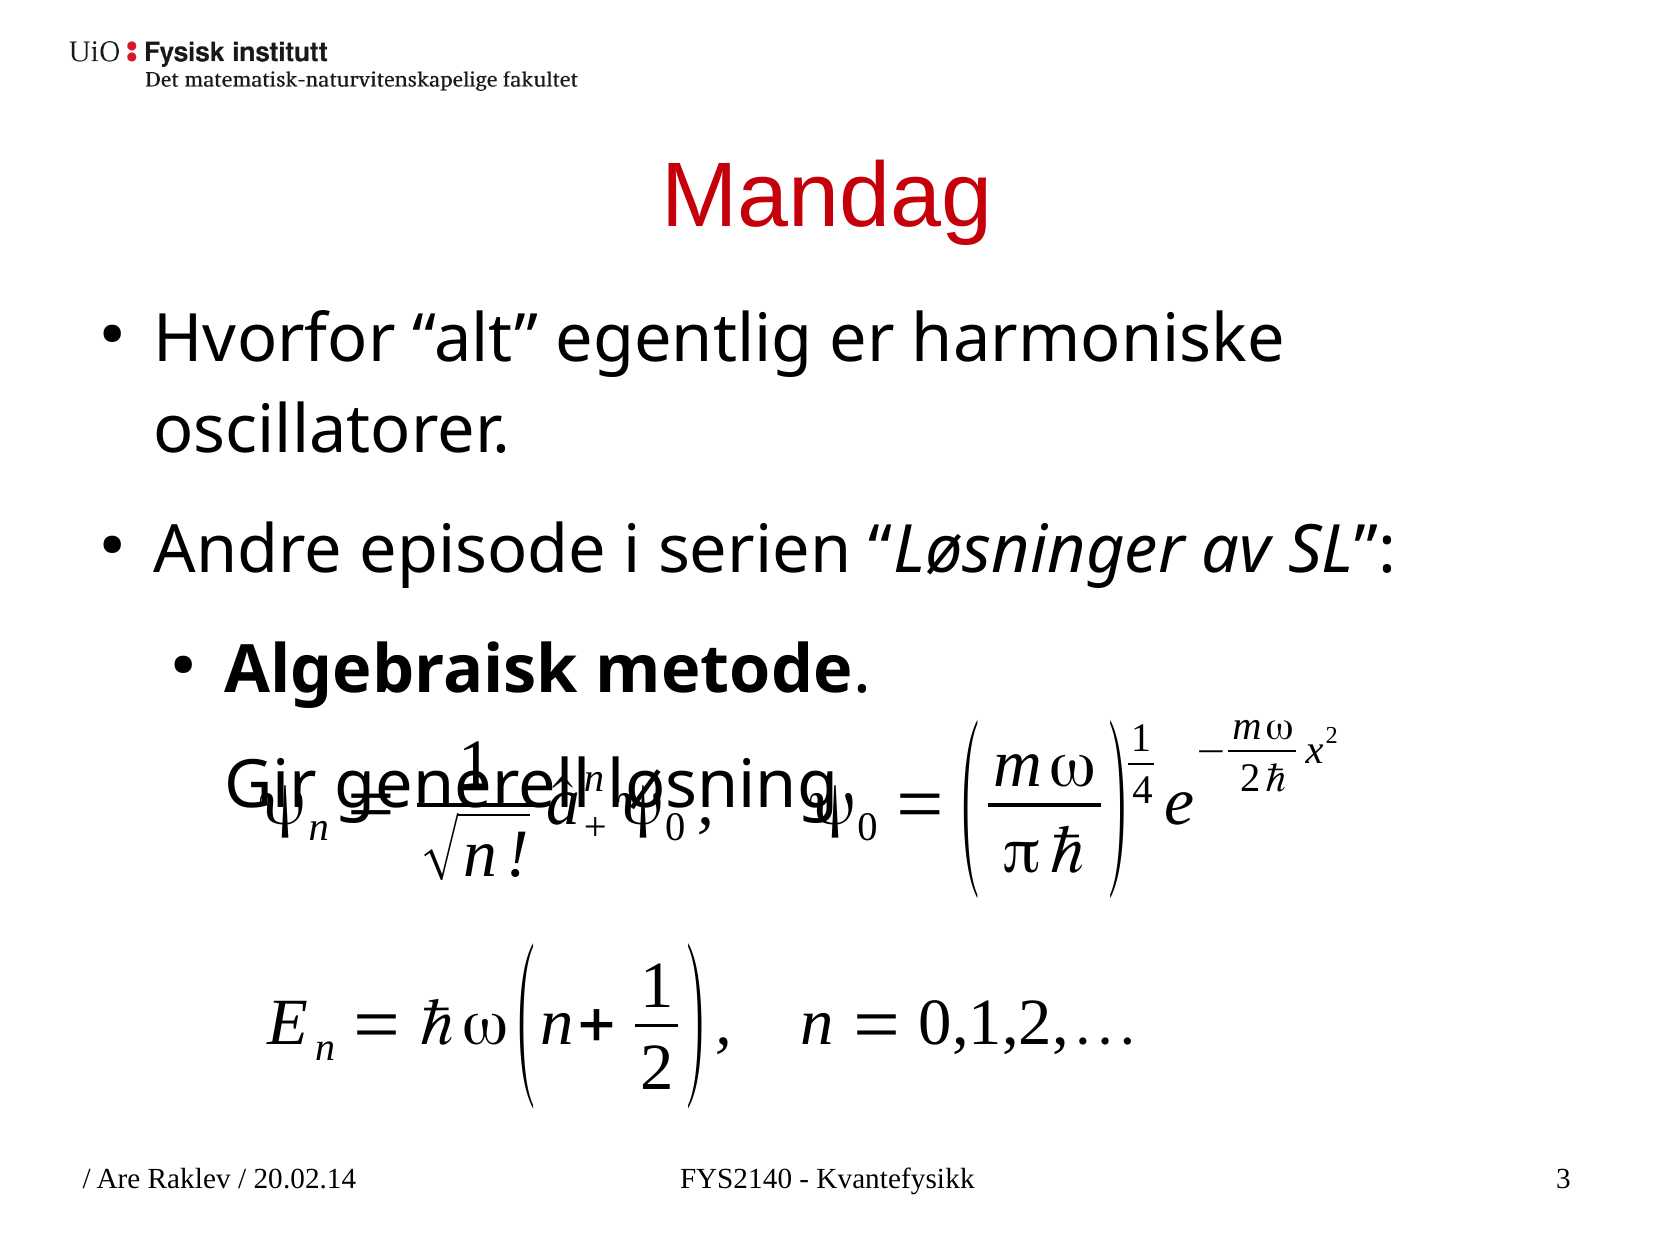

# Mandag
Hvorfor “alt” egentlig er harmoniske oscillatorer.
Andre episode i serien “Løsninger av SL”:
Algebraisk metode.
Gir generell løsning
/ Are Raklev / 20.02.14
FYS2140 - Kvantefysikk
3